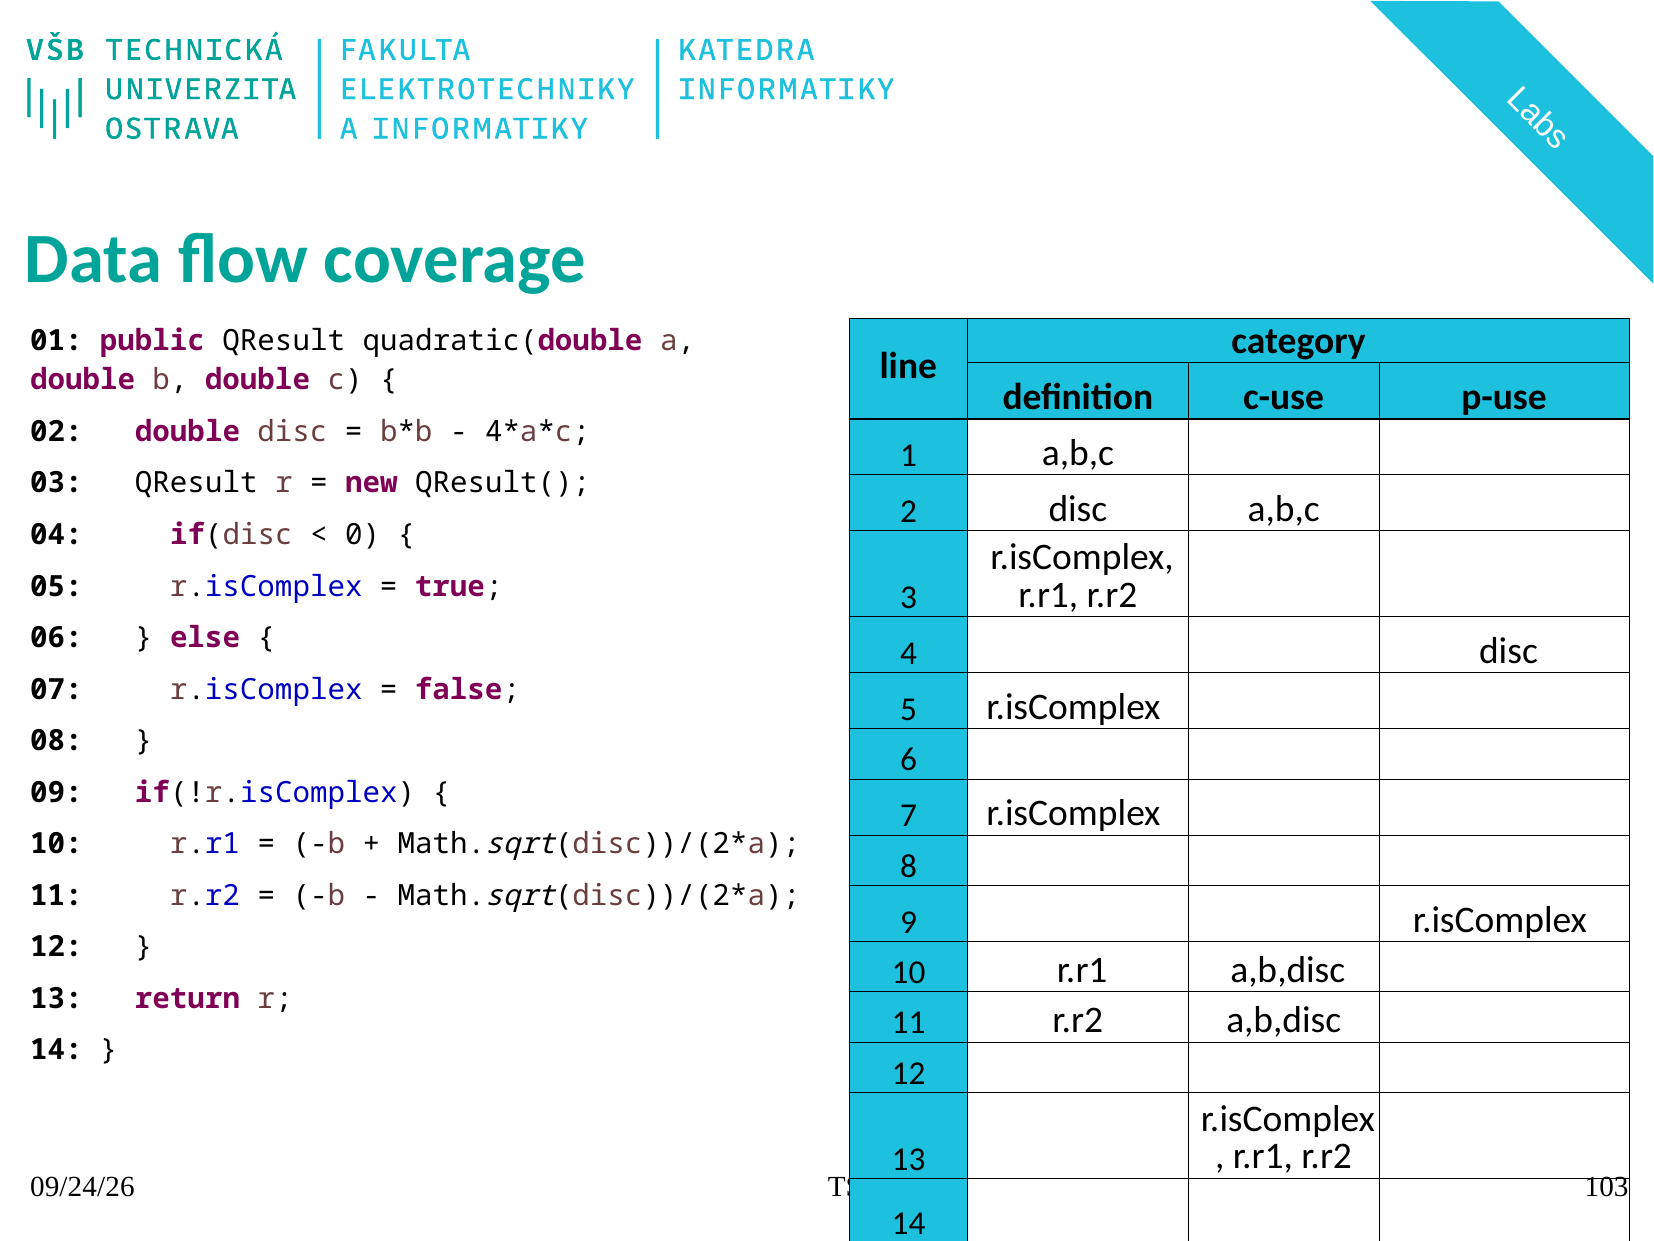

Labs
# Data flow coverage
01: public QResult quadratic(double a, double b, double c) {
02: double disc = b*b - 4*a*c;
03: QResult r = new QResult();
04: if(disc < 0) {
05: r.isComplex = true;
06: } else {
07: r.isComplex = false;
08: }
09: if(!r.isComplex) {
10: r.r1 = (-b + Math.sqrt(disc))/(2*a);
11: r.r2 = (-b - Math.sqrt(disc))/(2*a);
12: }
13: return r;
14: }
| line | category | | |
| --- | --- | --- | --- |
| | definition | c-use | p-use |
| 1 | a,b,c | | |
| 2 | disc | a,b,c | |
| 3 | r.isComplex, r.r1, r.r2 | | |
| 4 | | | disc |
| 5 | r.isComplex | | |
| 6 | | | |
| 7 | r.isComplex | | |
| 8 | | | |
| 9 | | | r.isComplex |
| 10 | r.r1 | a,b,disc | |
| 11 | r.r2 | a,b,disc | |
| 12 | | | |
| 13 | | r.isComplex, r.r1, r.r2 | |
| 14 | | | |
TSK
103